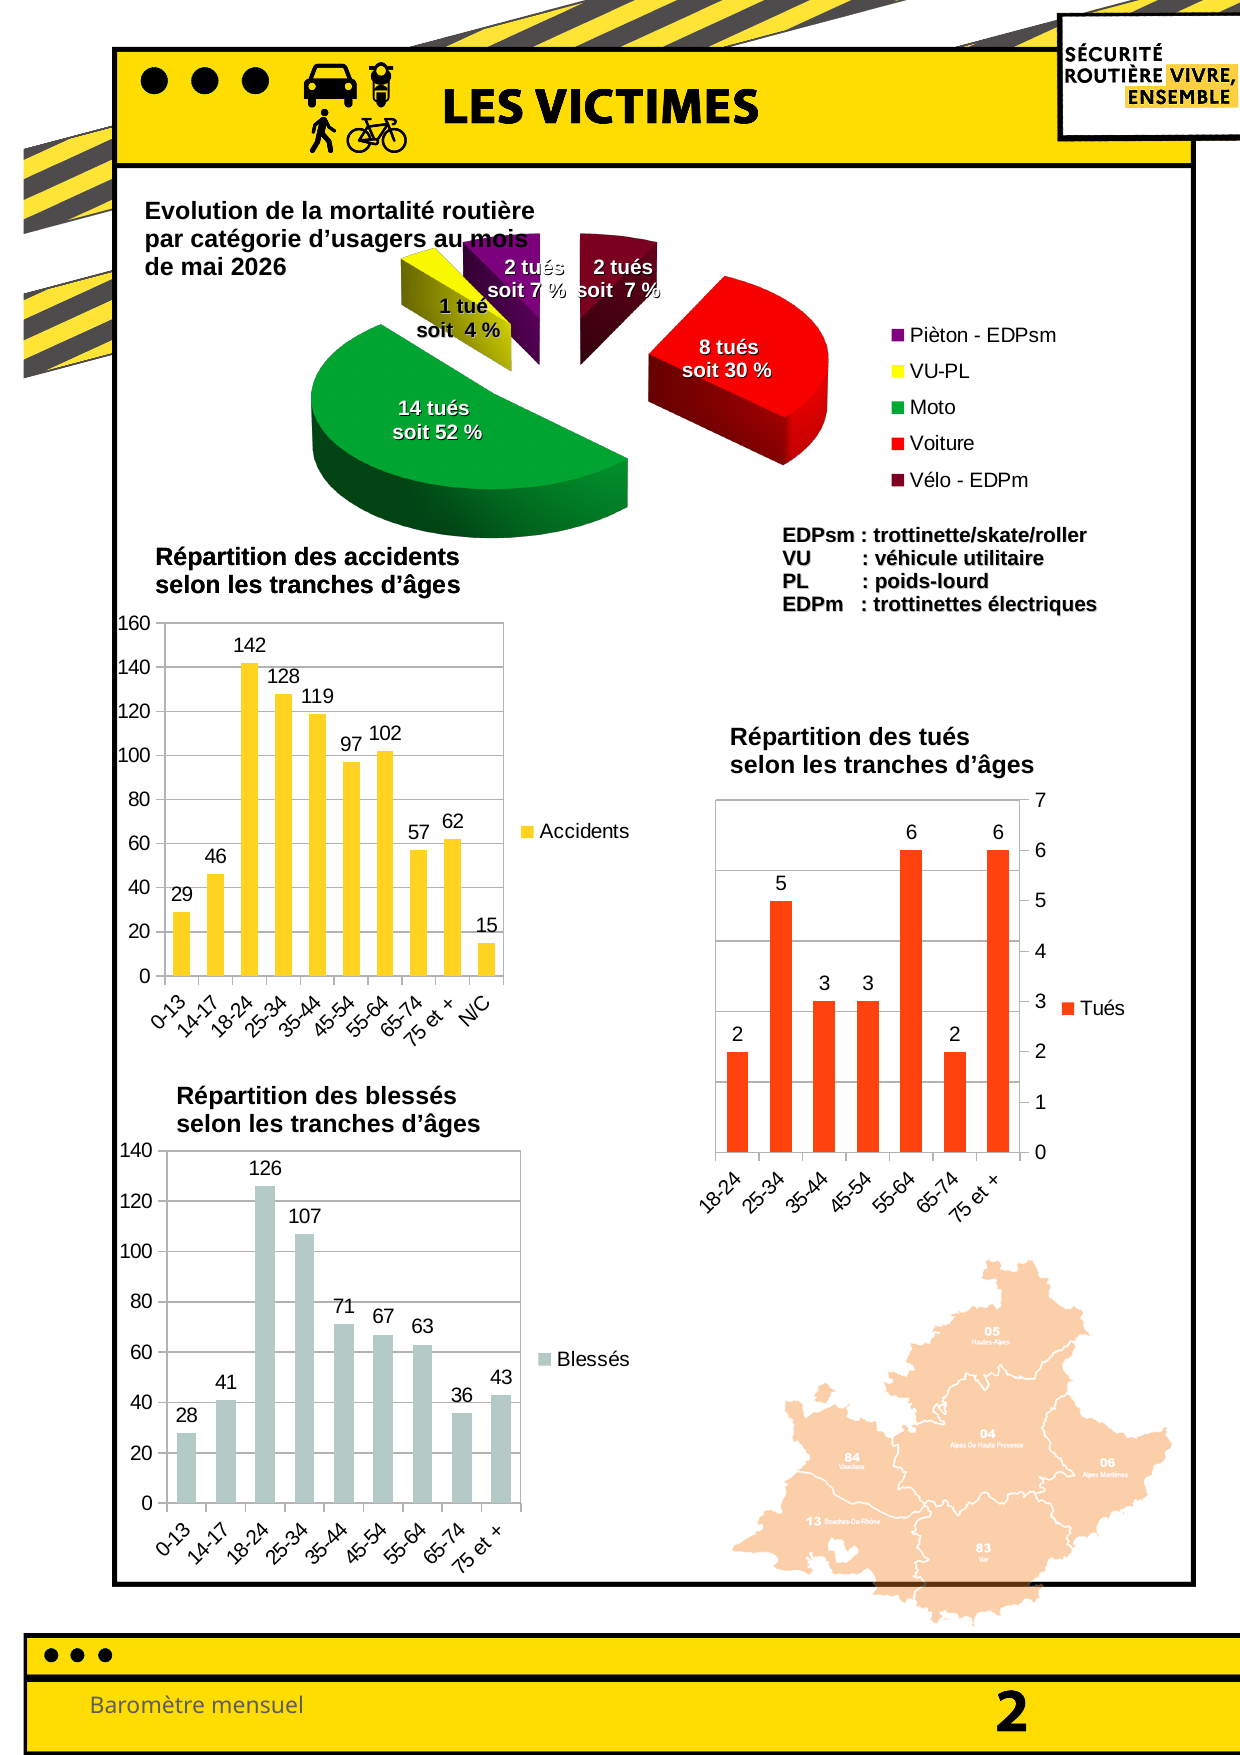

Evolution de la mortalité routière
par catégorie d’usagers au mois
de mai 2026
[unsupported chart]
 2 tués
soit 7 %
 2 tués
 soit 7 %
 1 tué
soit 4 %
 8 tués
 soit 30 %
 14 tués
 soit 52 %
EDPsm : trottinette/skate/roller
VU	 : véhicule utilitaire
PL 	 : poids-lourd
EDPm  : trottinettes électriques
Répartition des accidents selon les tranches d’âges
Répartition des accidents selon les tranches d’âges
### Chart
| Category | Accidents |
|---|---|
| 0-13 | 29.0 |
| 14-17 | 46.0 |
| 18-24 | 142.0 |
| 25-34 | 128.0 |
| 35-44 | 119.0 |
| 45-54 | 97.0 |
| 55-64 | 102.0 |
| 65-74 | 57.0 |
| 75 et + | 62.0 |
| N/C | 15.0 |
Répartition des tués
selon les tranches d’âges
### Chart
| Category | Tués |
|---|---|
| 18-24 | 2.0 |
| 25-34 | 5.0 |
| 35-44 | 3.0 |
| 45-54 | 3.0 |
| 55-64 | 6.0 |
| 65-74 | 2.0 |
| 75 et + | 6.0 |
Répartition des blessés
selon les tranches d’âges
### Chart
| Category | Blessés |
|---|---|
| 0-13 | 28.0 |
| 14-17 | 41.0 |
| 18-24 | 126.0 |
| 25-34 | 107.0 |
| 35-44 | 71.0 |
| 45-54 | 67.0 |
| 55-64 | 63.0 |
| 65-74 | 36.0 |
| 75 et + | 43.0 |
Baromètre mensuel